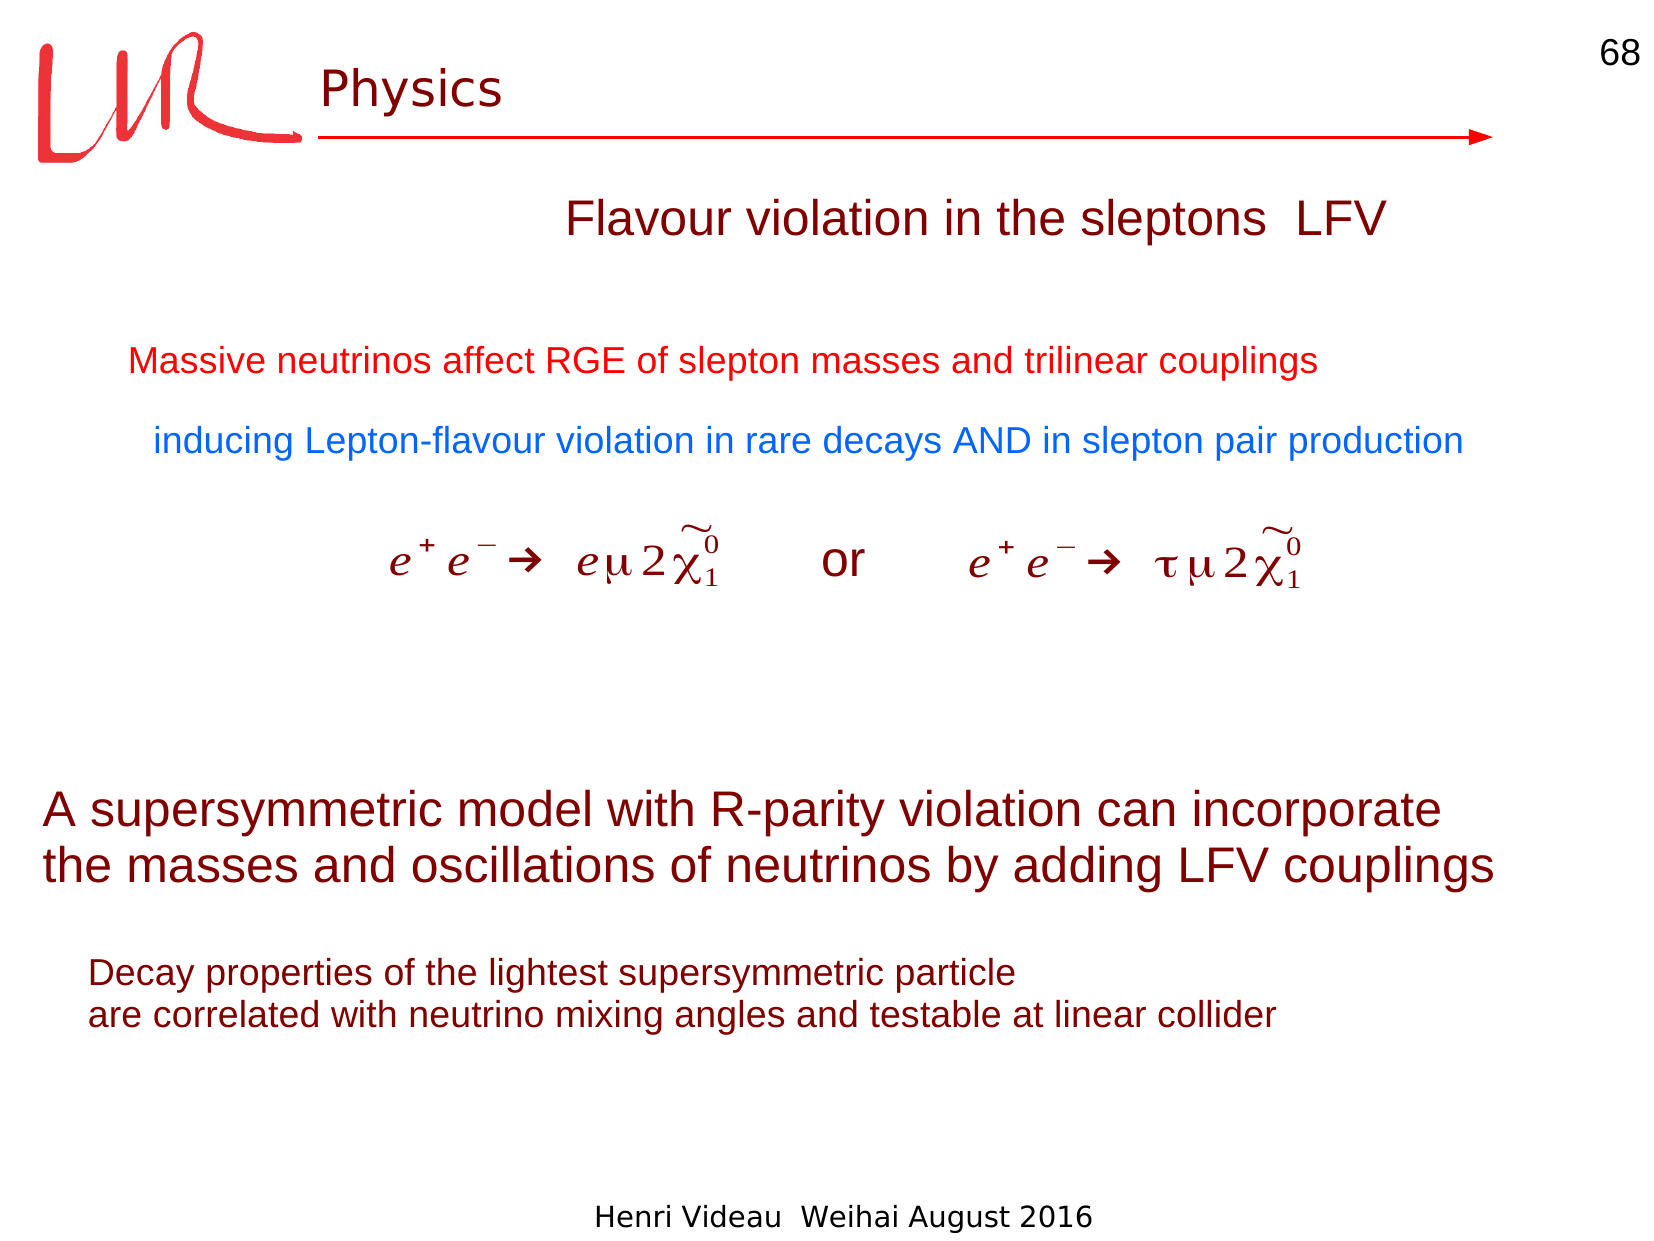

Flavour violation in the sleptons LFV
Massive neutrinos affect RGE of slepton masses and trilinear couplings
inducing Lepton-flavour violation in rare decays AND in slepton pair production
or
A supersymmetric model with R-parity violation can incorporate
the masses and oscillations of neutrinos by adding LFV couplings
Decay properties of the lightest supersymmetric particle
are correlated with neutrino mixing angles and testable at linear collider